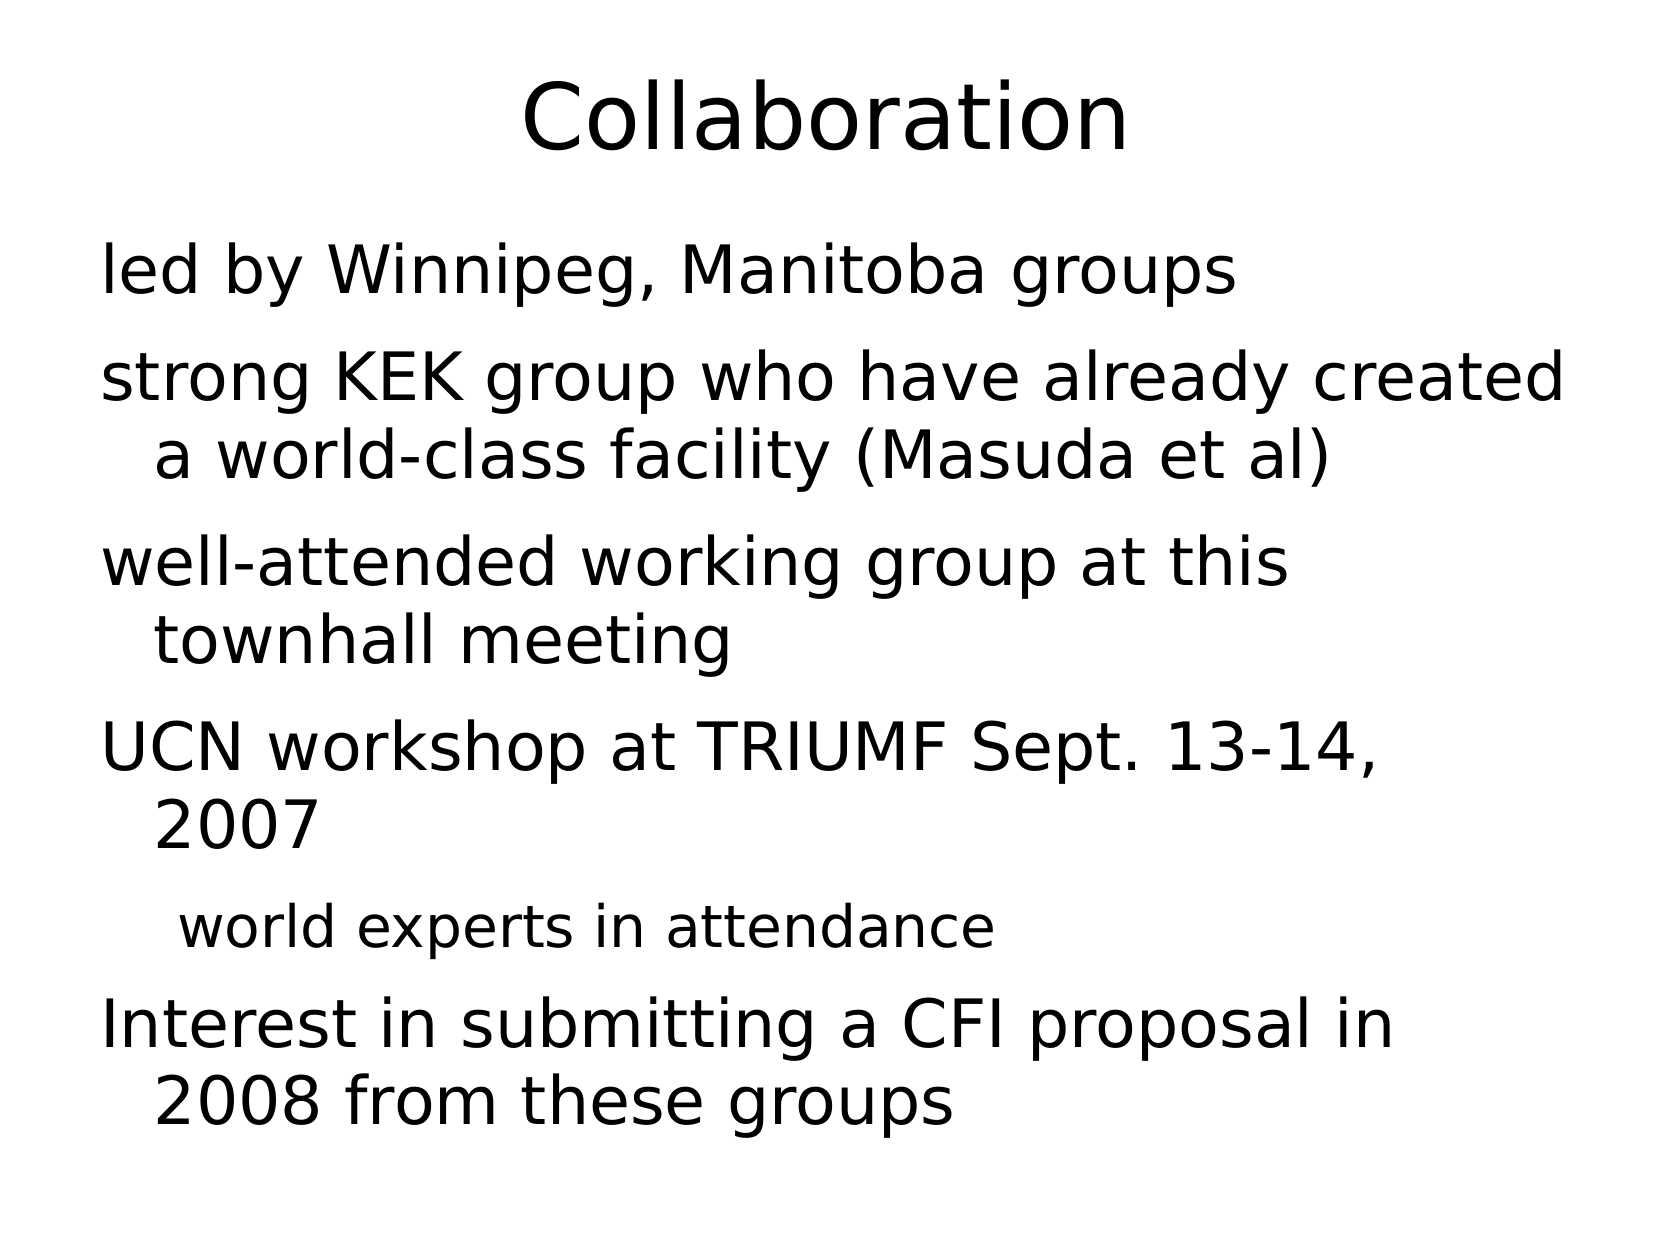

# Collaboration
led by Winnipeg, Manitoba groups
strong KEK group who have already created a world-class facility (Masuda et al)
well-attended working group at this townhall meeting
UCN workshop at TRIUMF Sept. 13-14, 2007
world experts in attendance
Interest in submitting a CFI proposal in 2008 from these groups